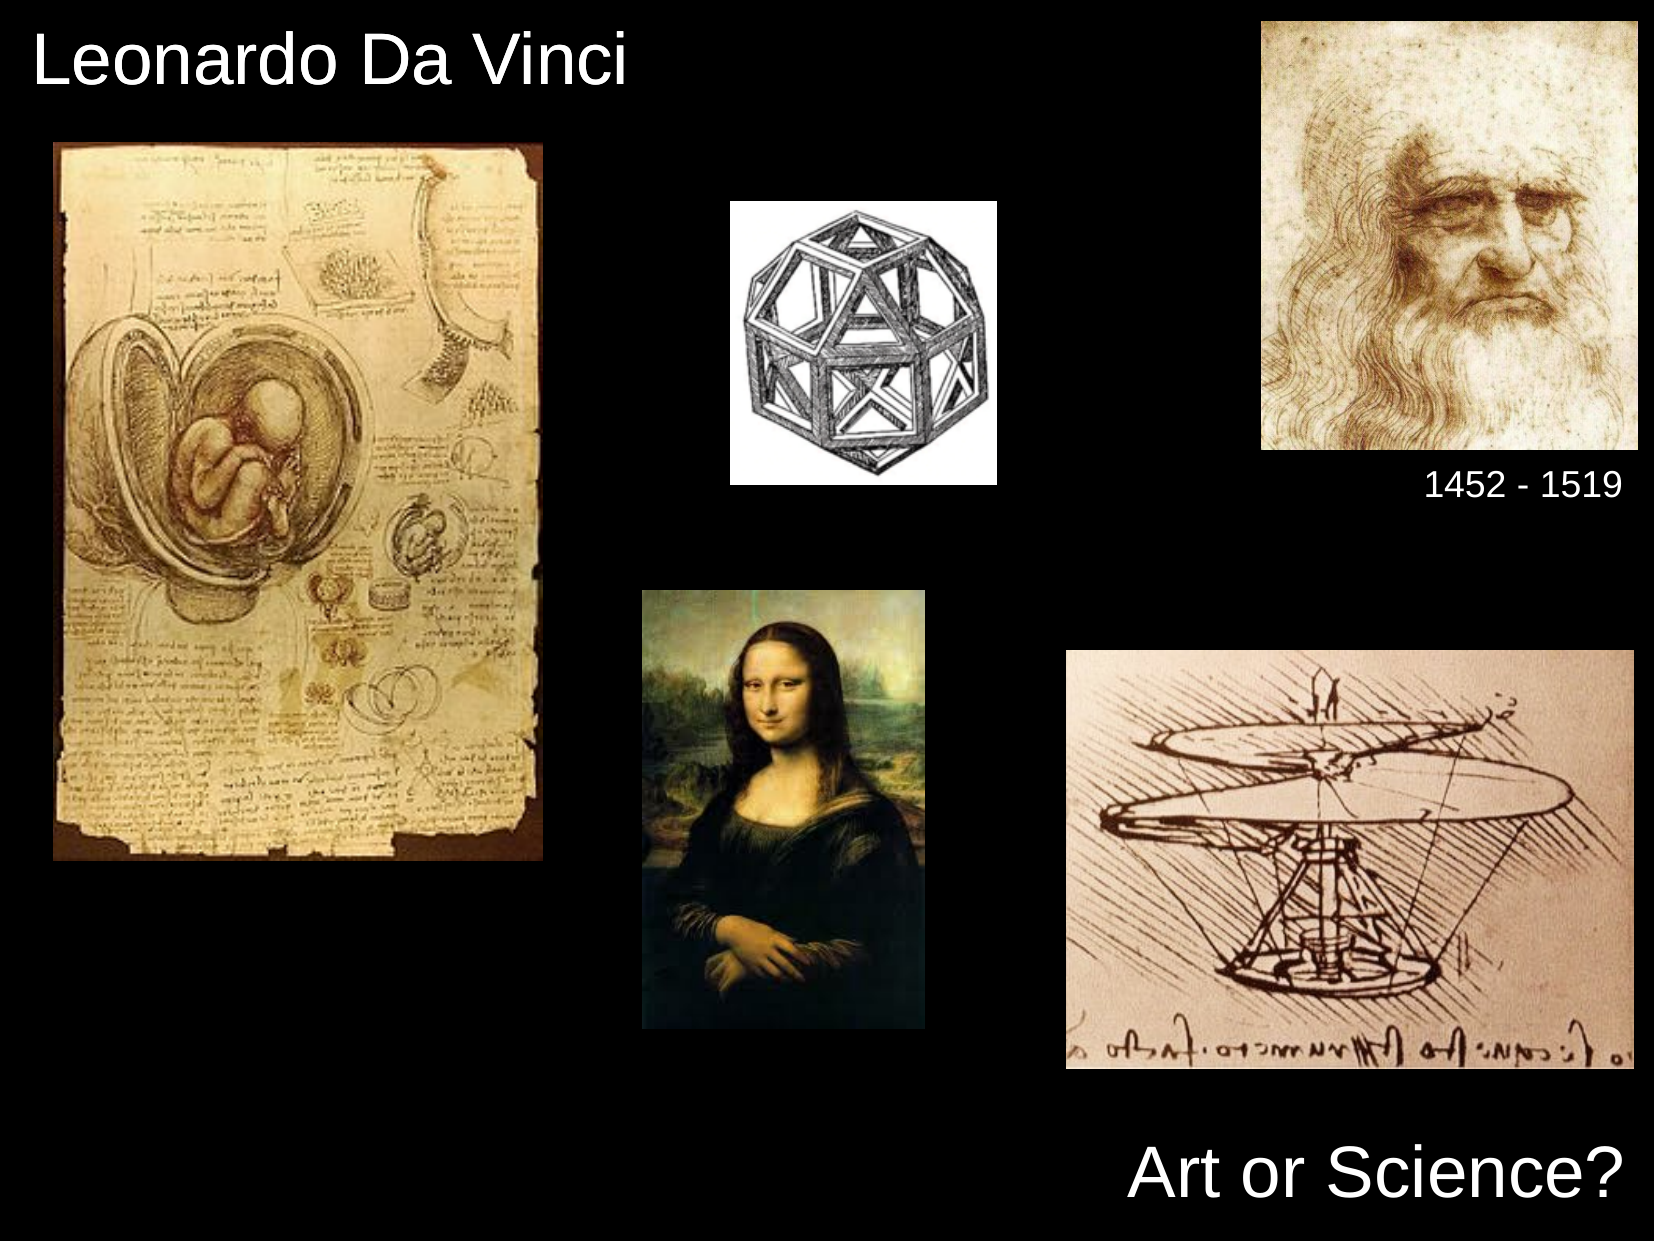

Leonardo Da Vinci
Leonardo Da Vinci
1452 - 1519
Art or Science?